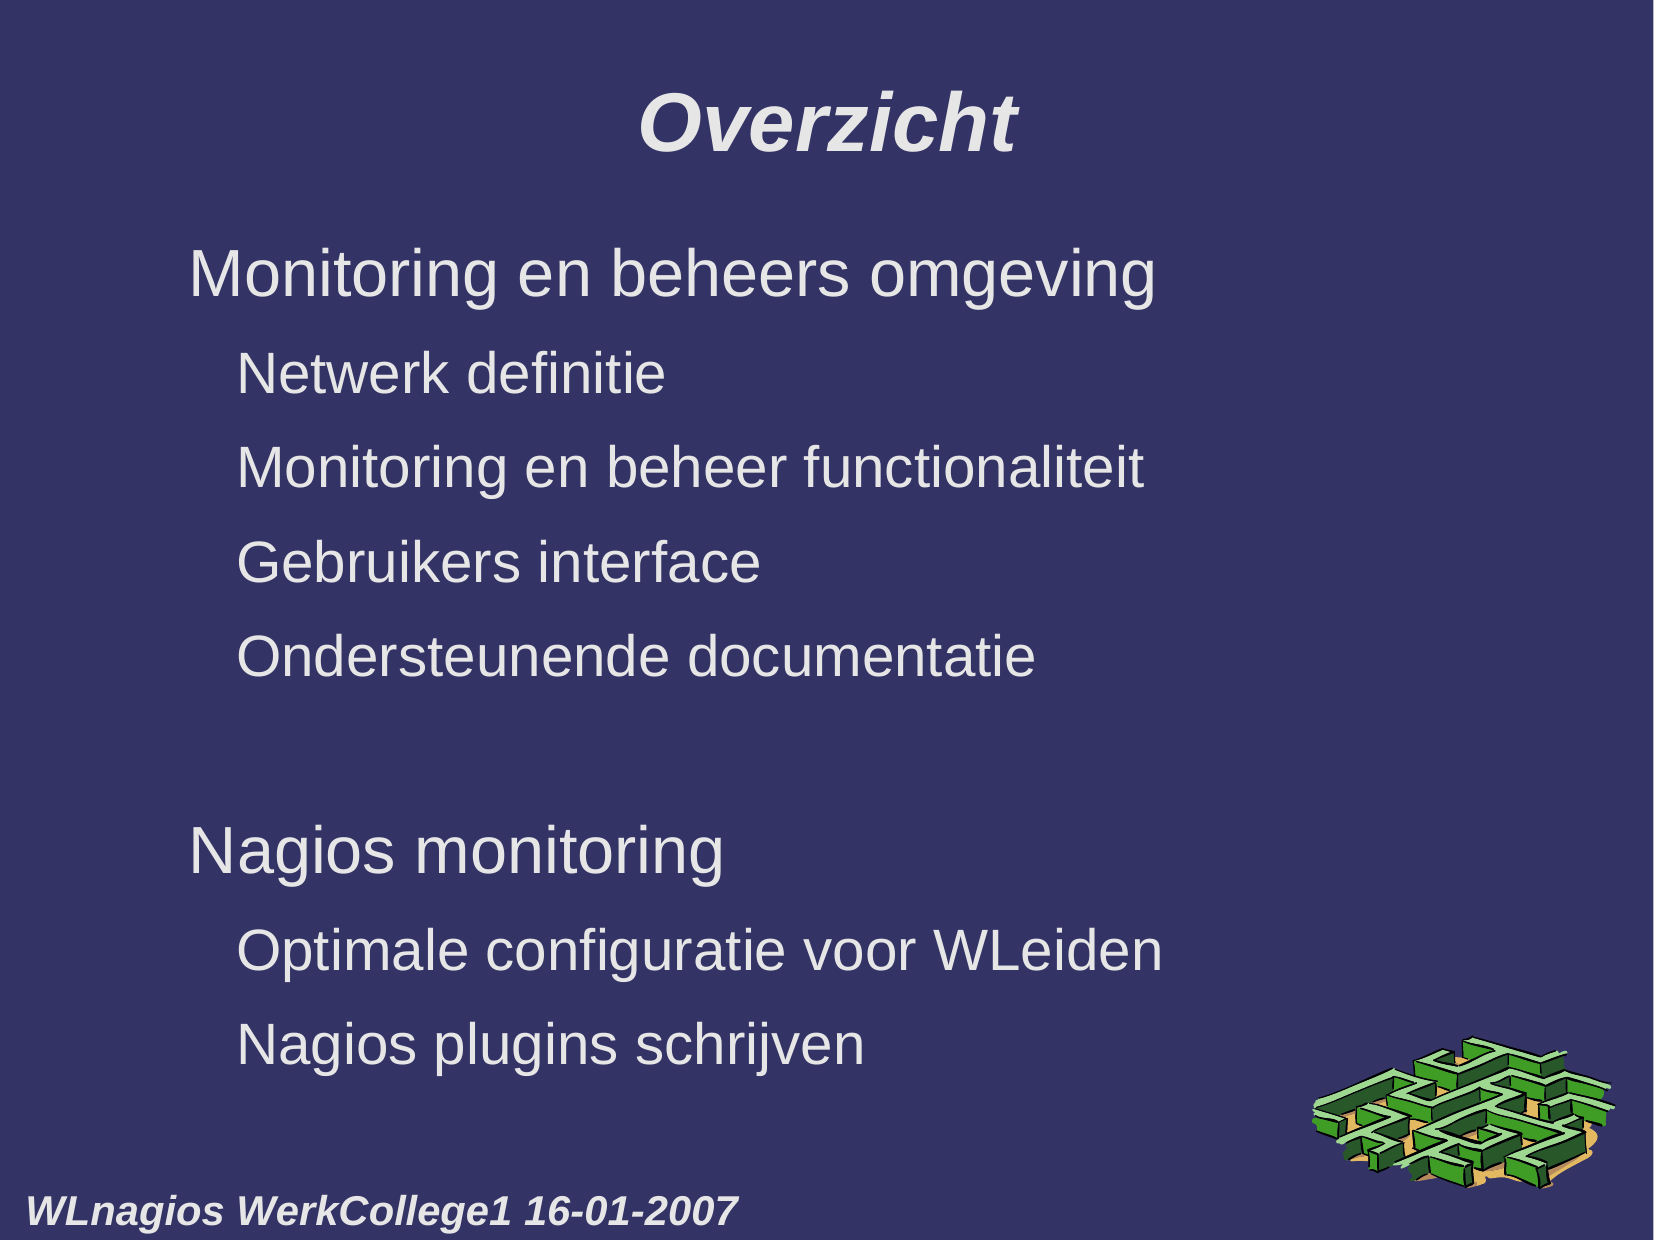

# Overzicht
Monitoring en beheers omgeving
Netwerk definitie
Monitoring en beheer functionaliteit
Gebruikers interface
Ondersteunende documentatie
Nagios monitoring
Optimale configuratie voor WLeiden
Nagios plugins schrijven
WLnagios WerkCollege1 16-01-2007